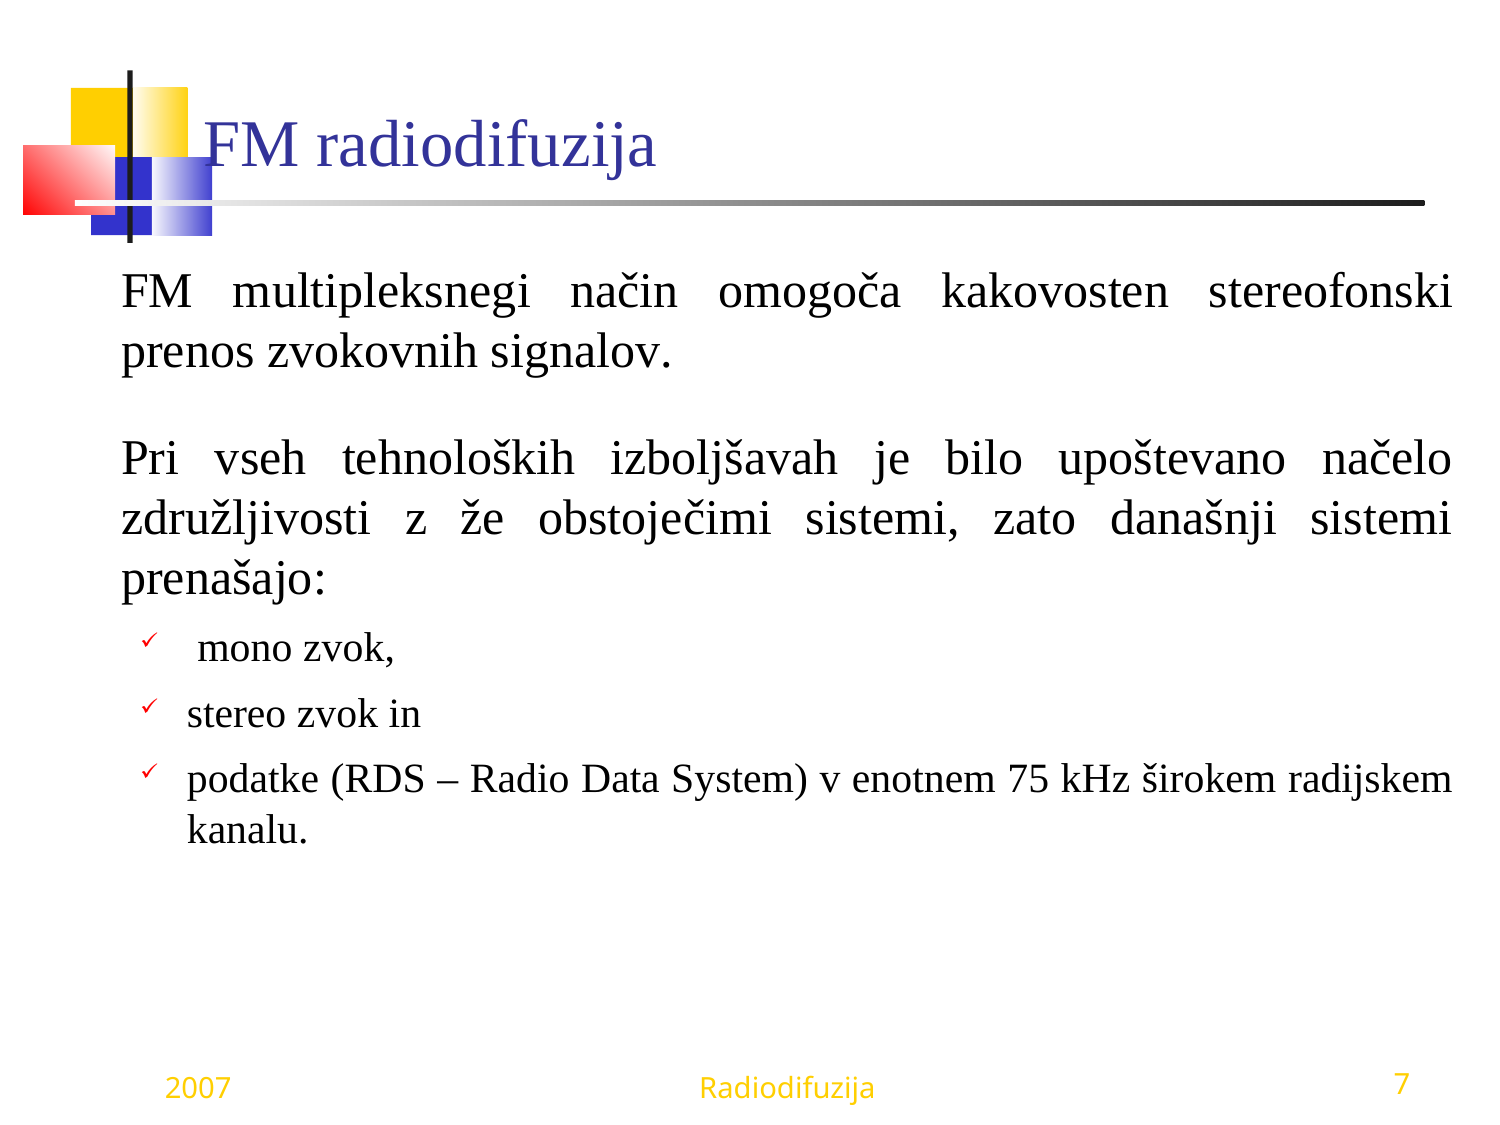

# FM radiodifuzija
	FM multipleksnegi način omogoča kakovosten stereofonski prenos zvokovnih signalov.
	Pri vseh tehnoloških izboljšavah je bilo upoštevano načelo združljivosti z že obstoječimi sistemi, zato današnji sistemi prenašajo:
 mono zvok,
stereo zvok in
podatke (RDS – Radio Data System) v enotnem 75 kHz širokem radijskem kanalu.
2007
Radiodifuzija